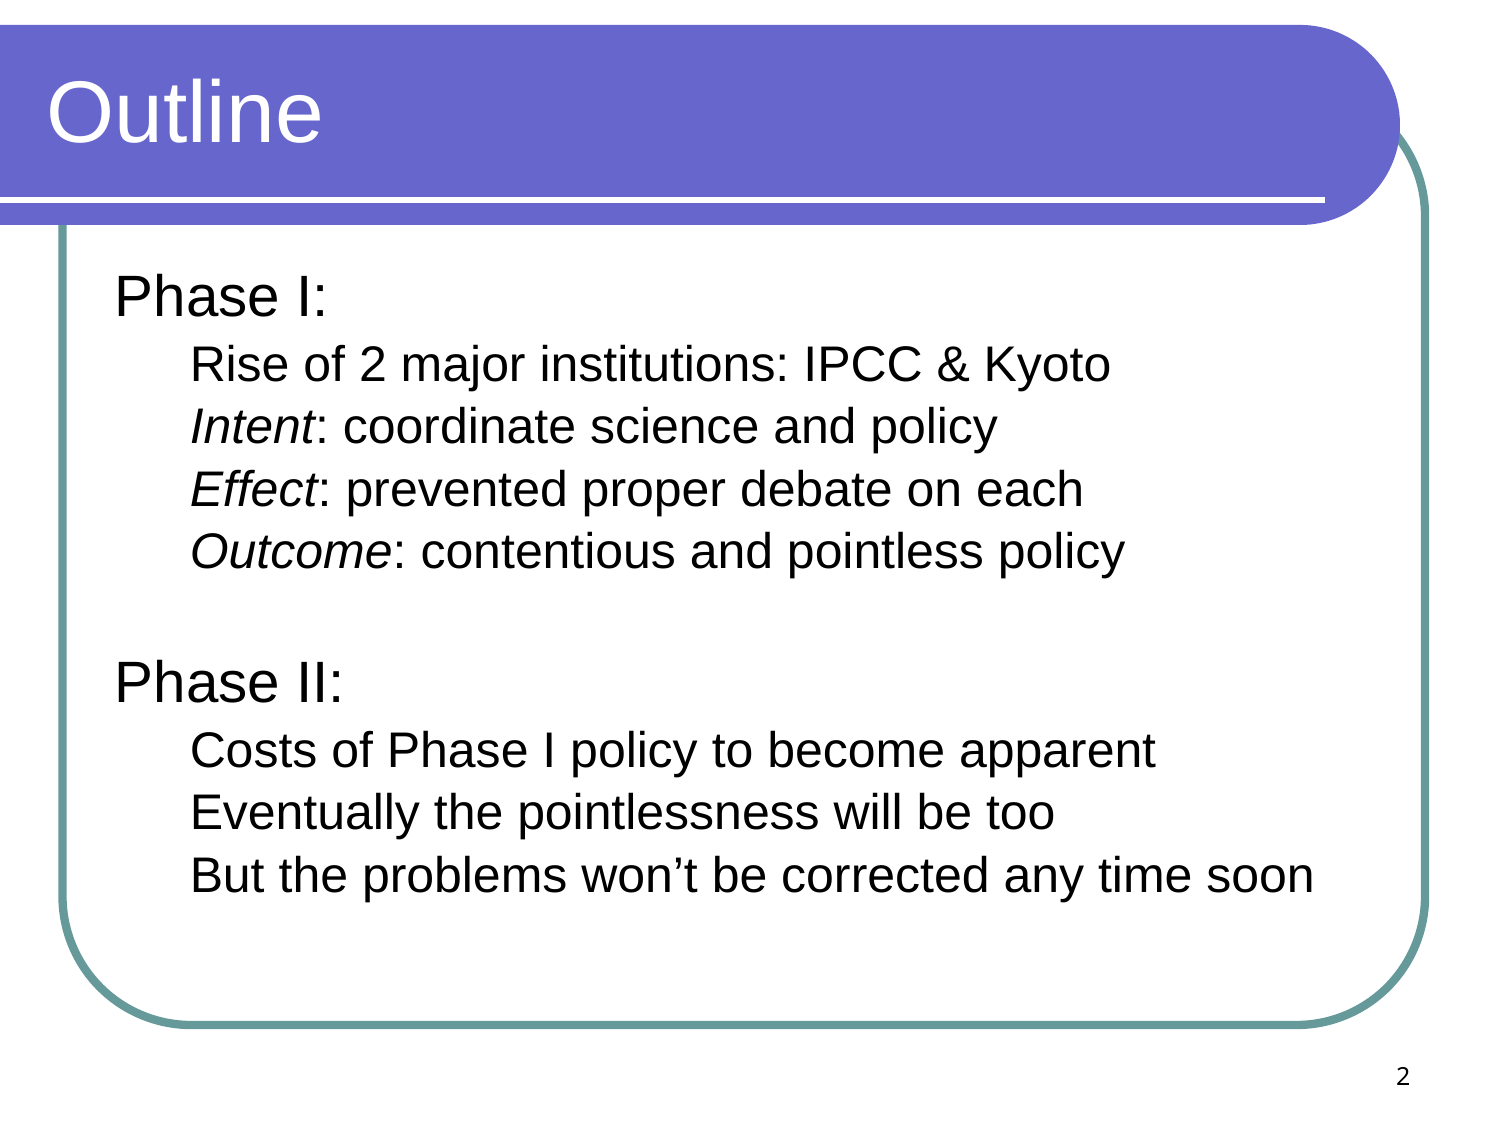

# Outline
Phase I:
Rise of 2 major institutions: IPCC & Kyoto
Intent: coordinate science and policy
Effect: prevented proper debate on each
Outcome: contentious and pointless policy
Phase II:
Costs of Phase I policy to become apparent
Eventually the pointlessness will be too
But the problems won’t be corrected any time soon
2